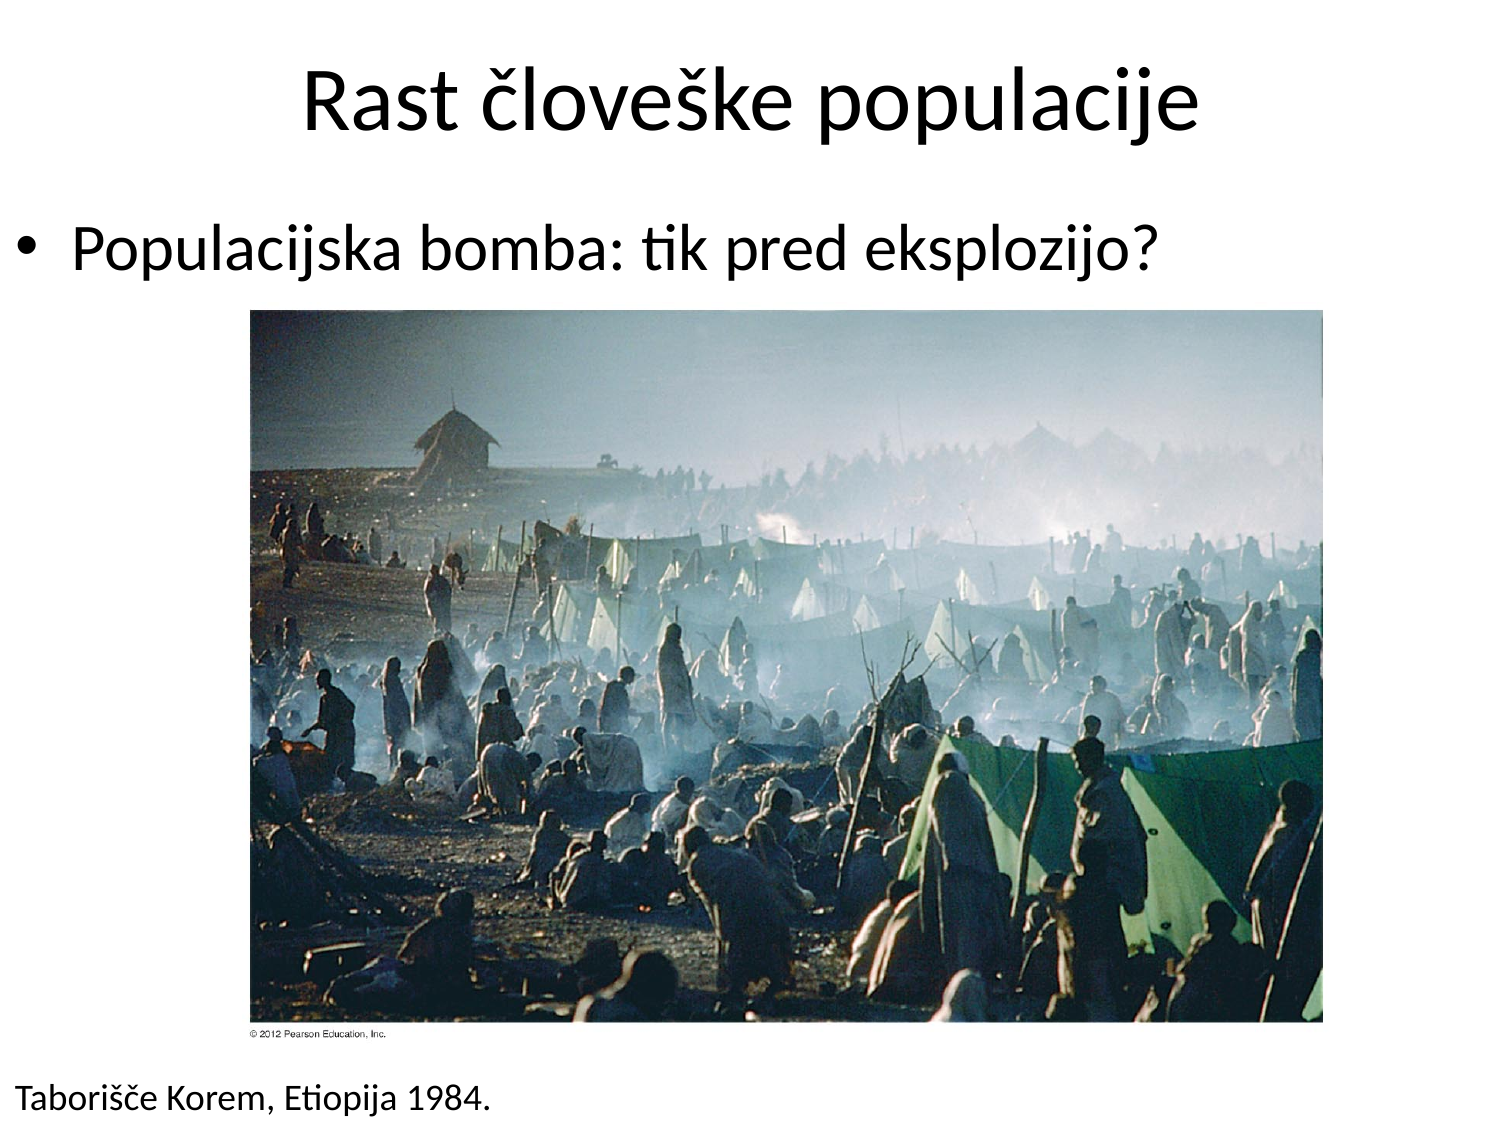

# Rast človeške populacije
Populacijska bomba: tik pred eksplozijo?
| |
| --- |
| |
| --- |
Taborišče Korem, Etiopija 1984.